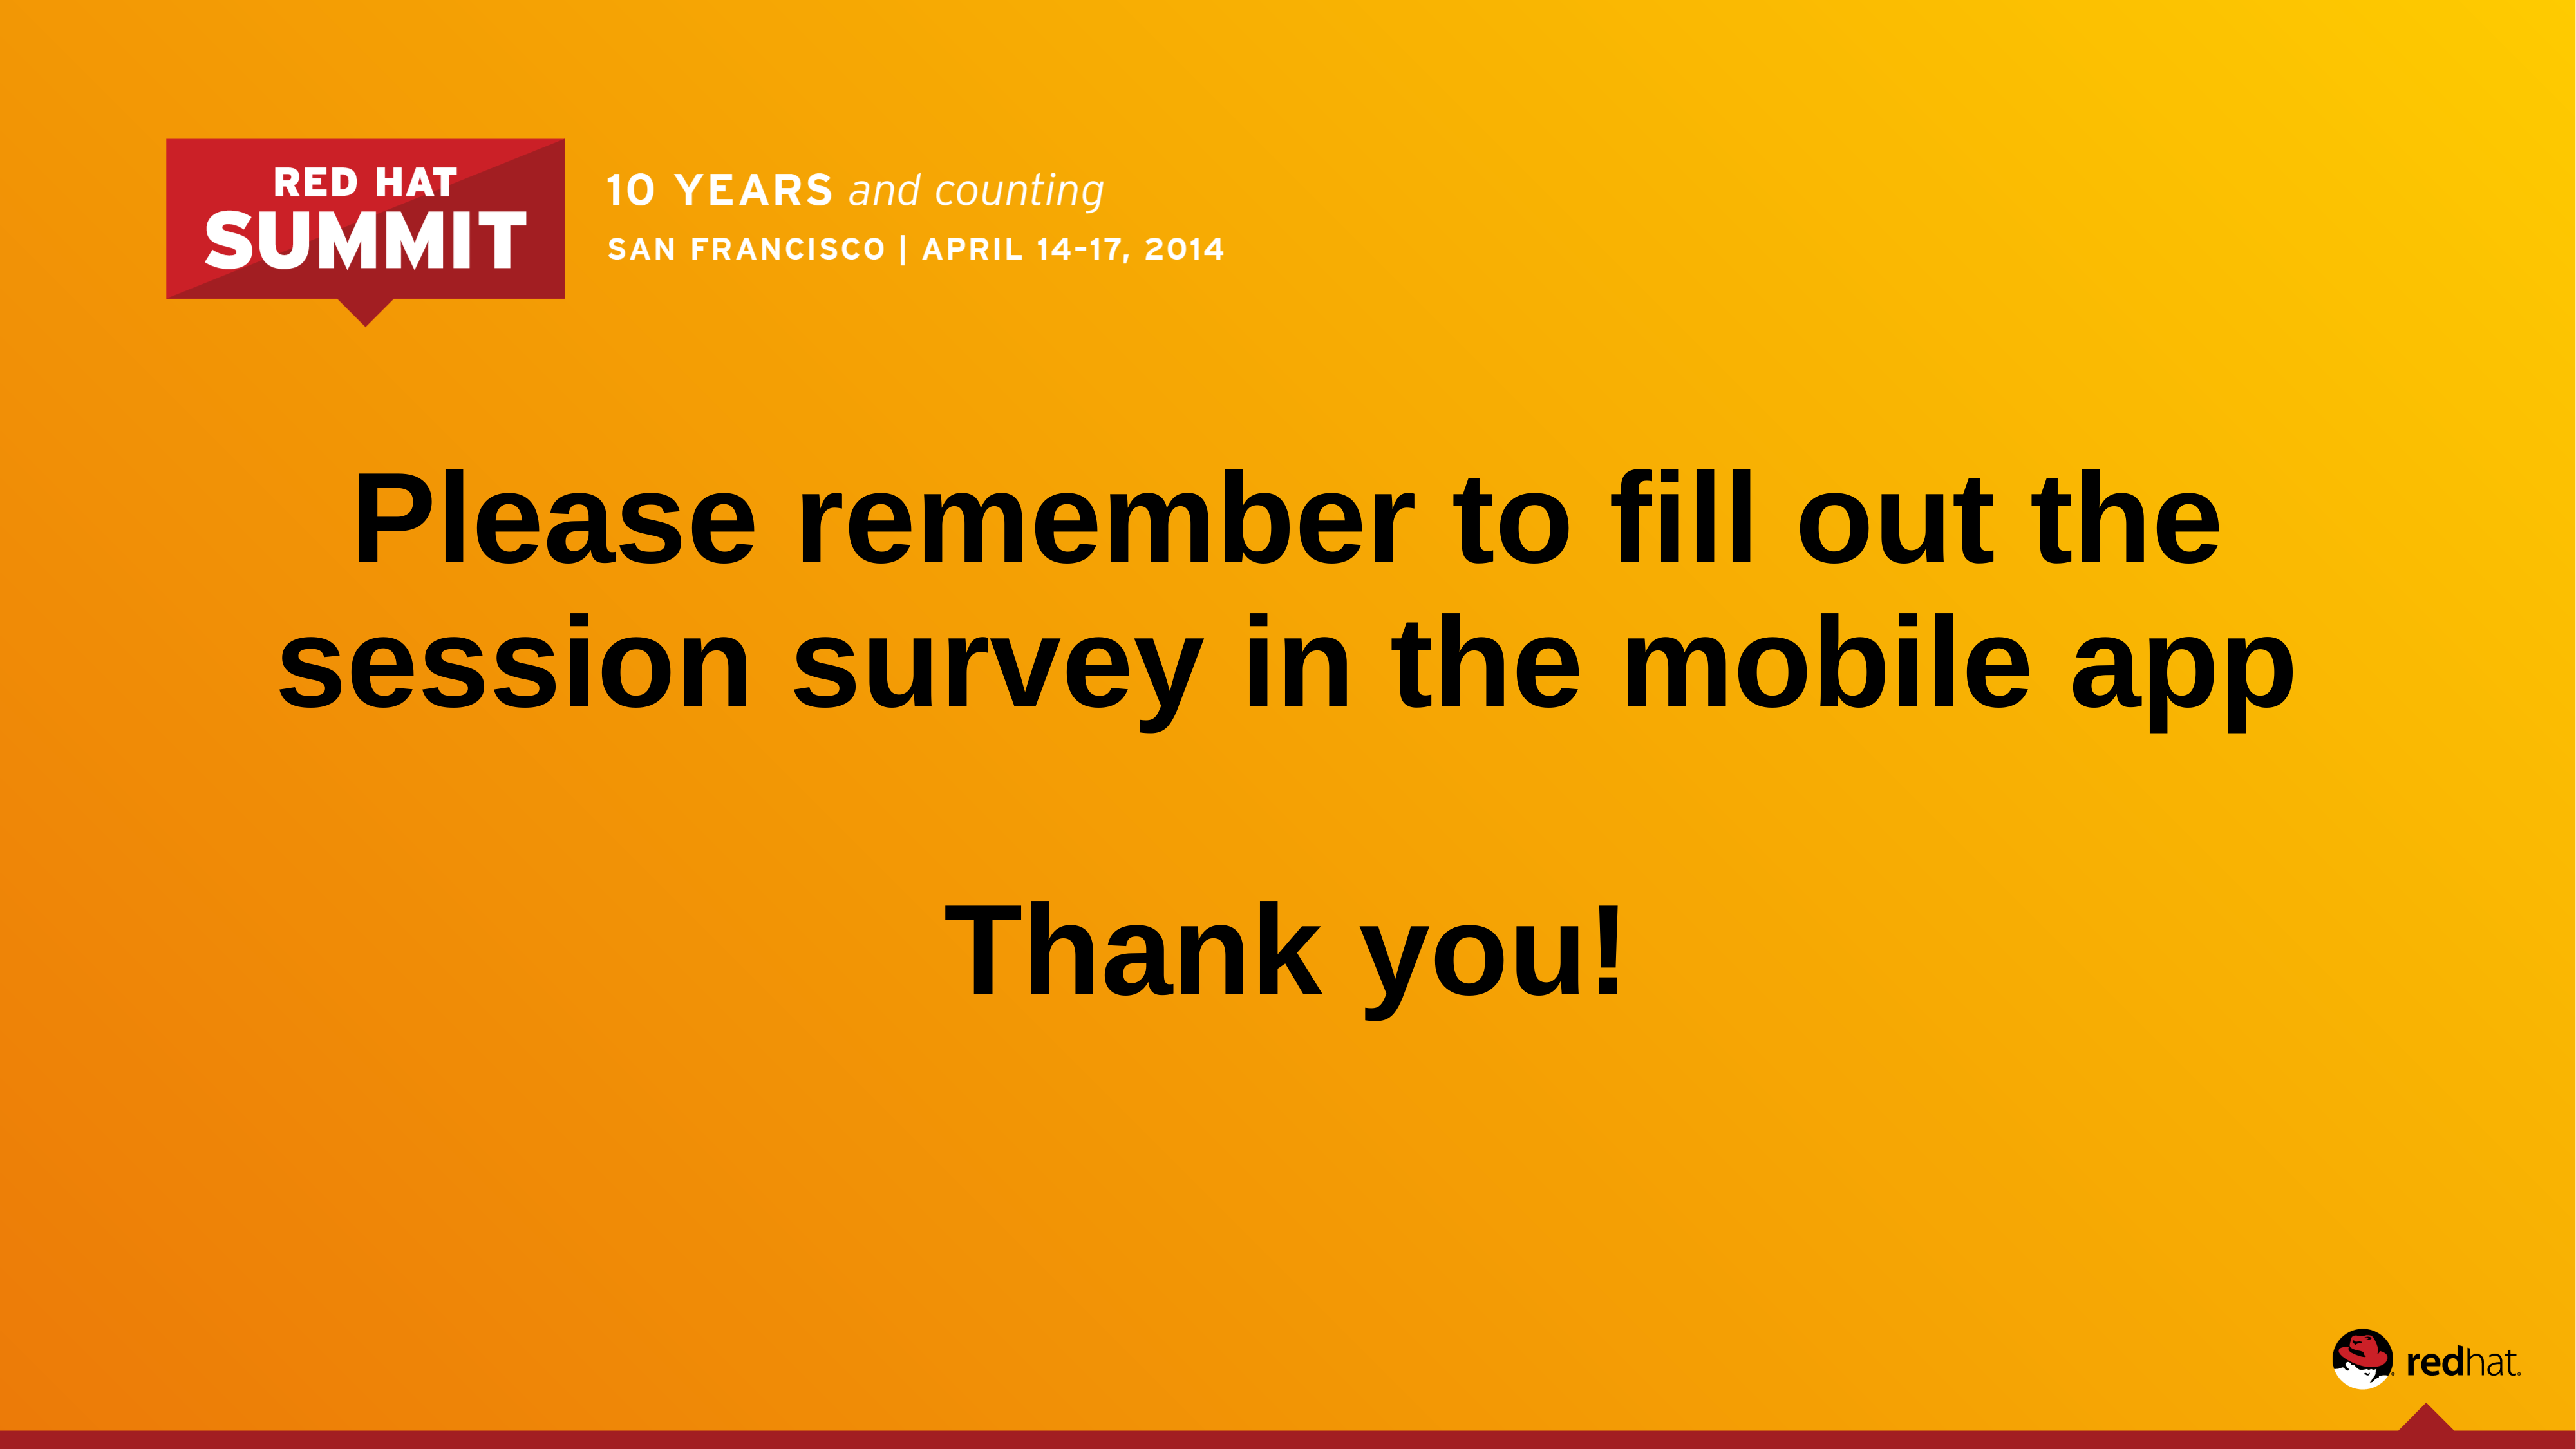

# Please remember to fill out the session survey in the mobile app Thank you!